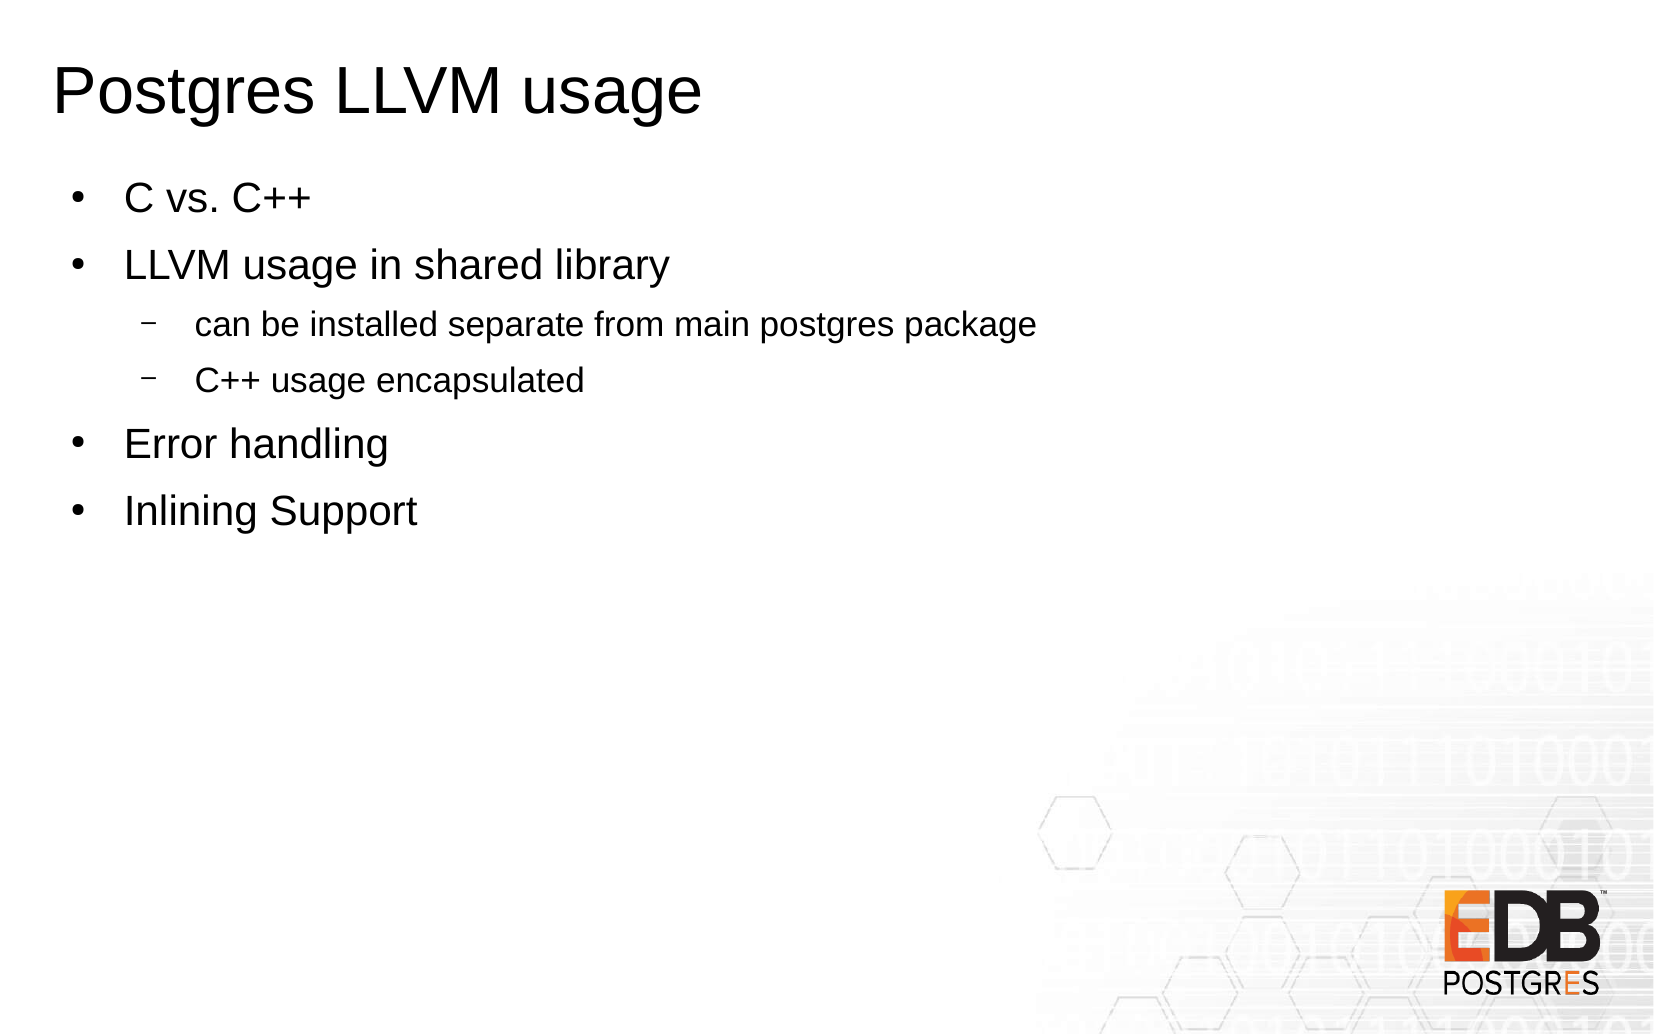

# Postgres LLVM usage
C vs. C++
LLVM usage in shared library
can be installed separate from main postgres package
C++ usage encapsulated
Error handling
Inlining Support